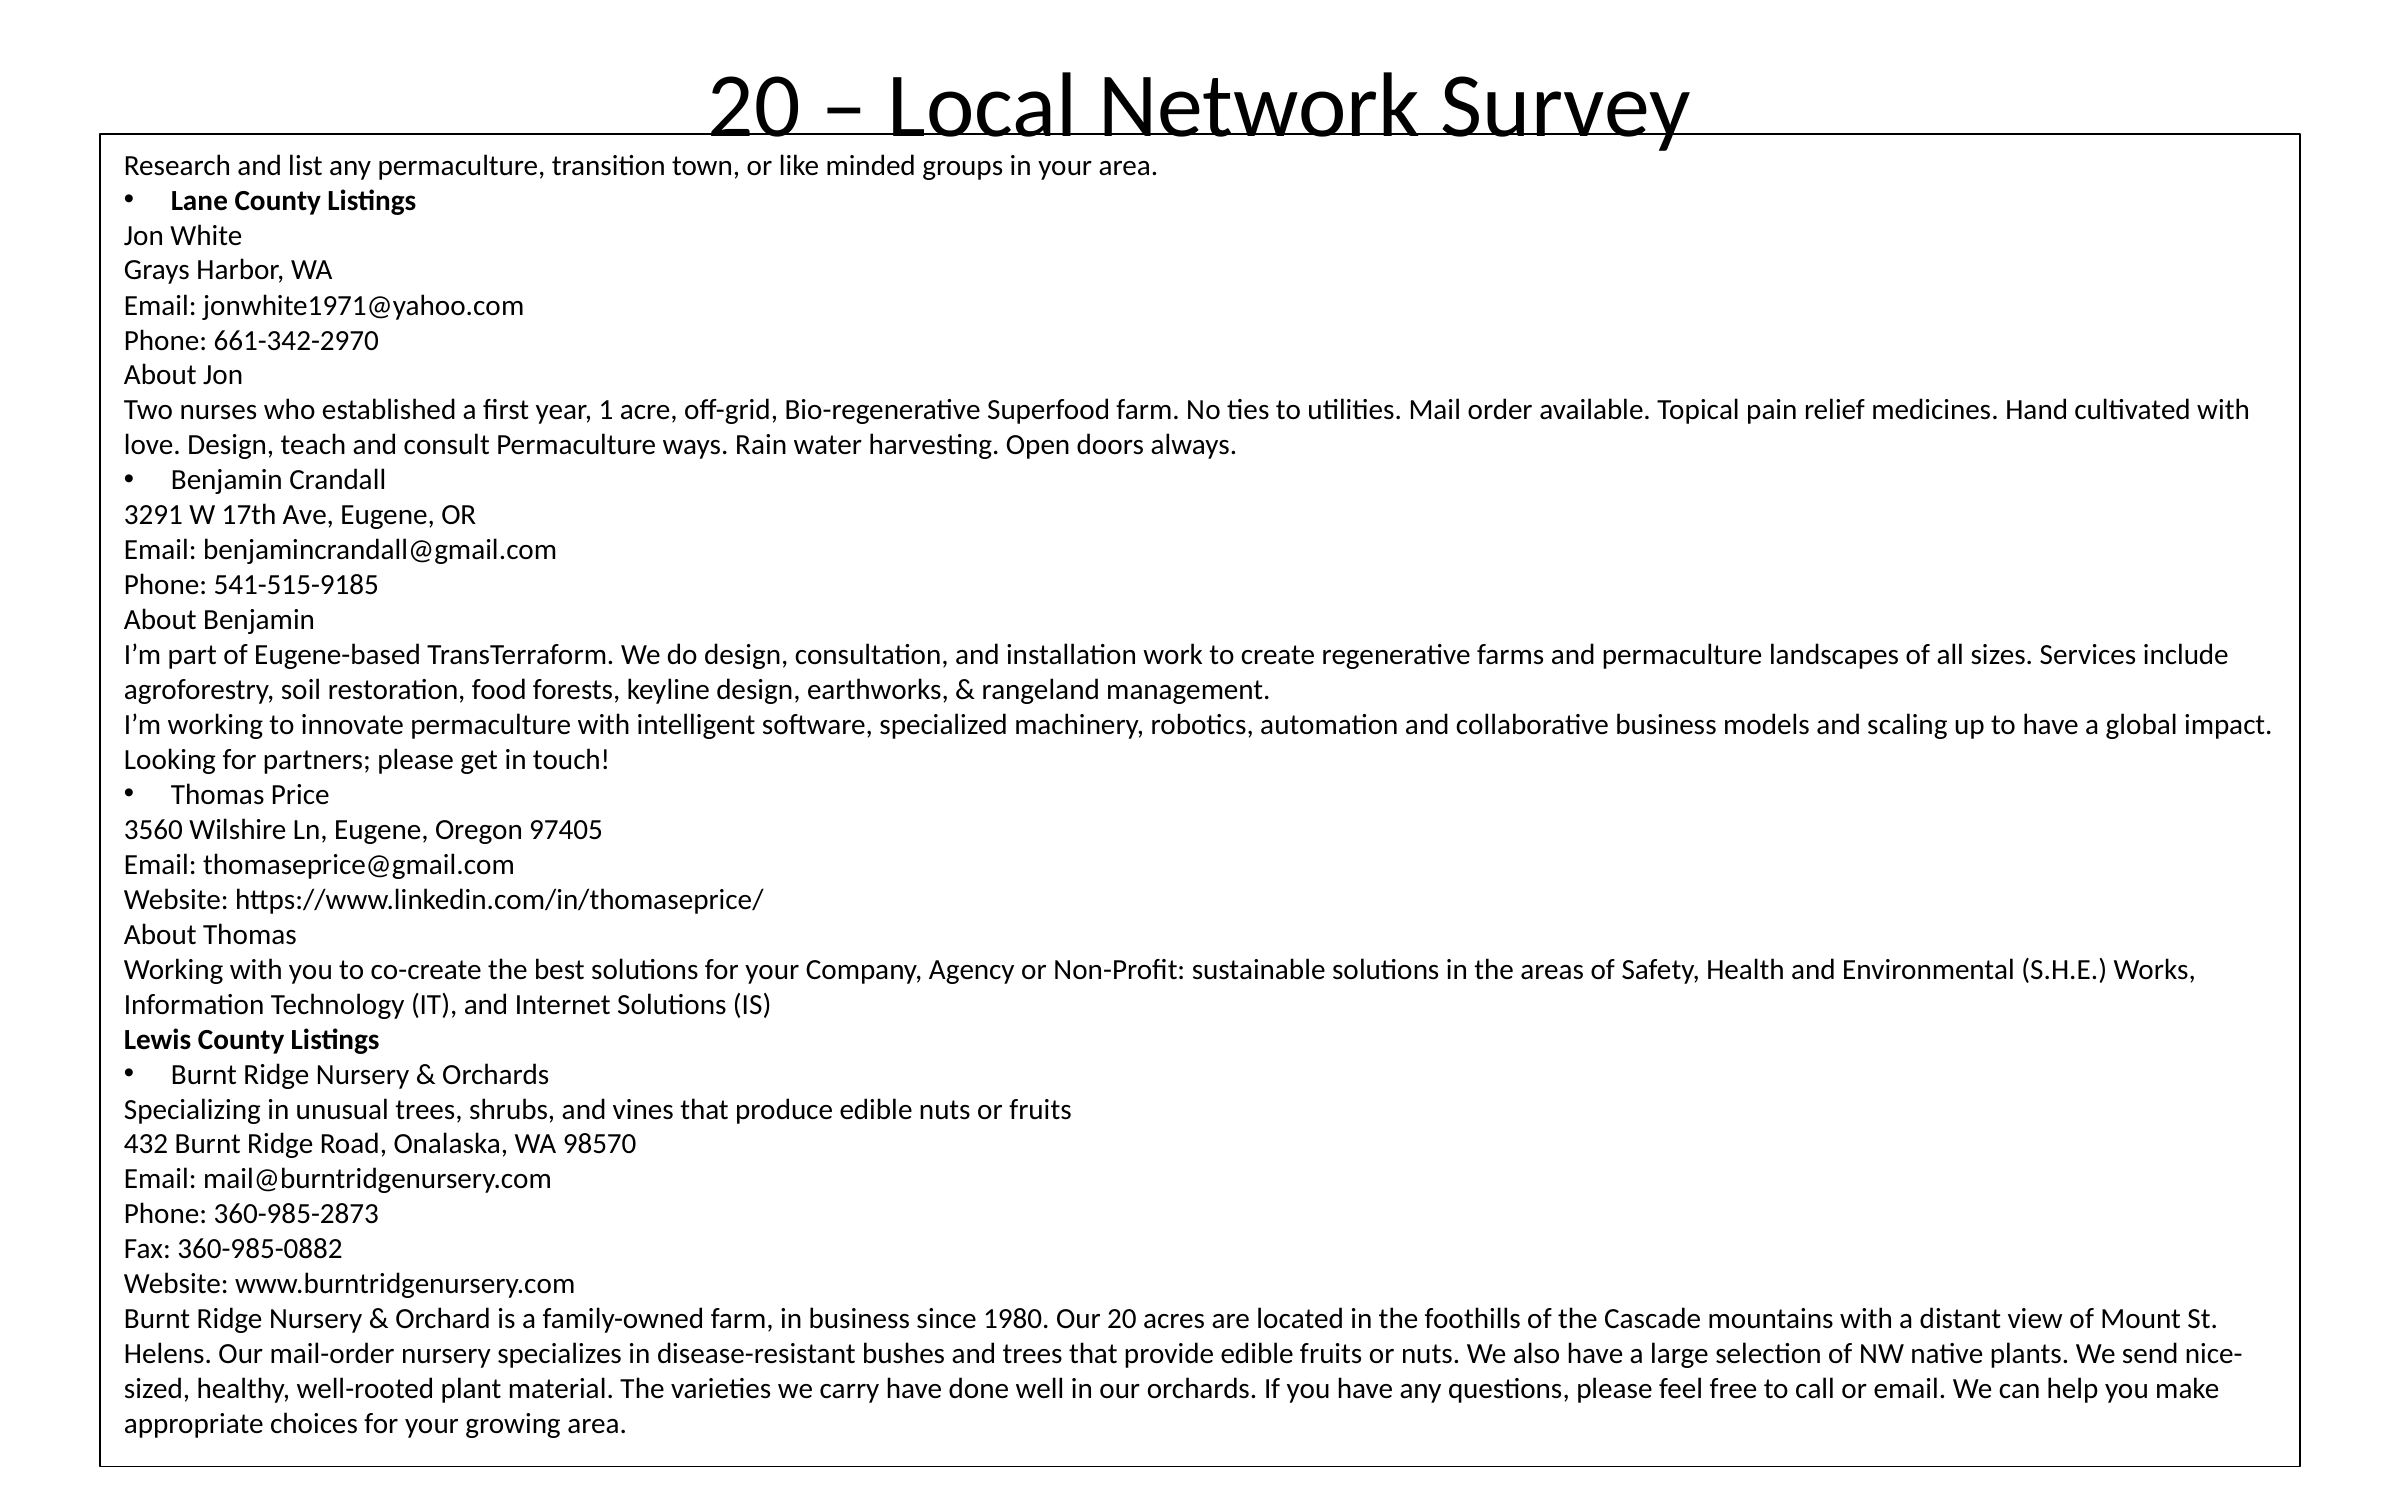

20 – Local Network Survey
Research and list any permaculture, transition town, or like minded groups in your area.
​Lane County Listings
Jon White
Grays Harbor, WA
Email: jonwhite1971@yahoo.com
Phone: 661-342-2970
About Jon
Two nurses who established a first year, 1 acre, off-grid, Bio-regenerative Superfood farm. No ties to utilities. Mail order available. Topical pain relief medicines. Hand cultivated with love. Design, teach and consult Permaculture ways. Rain water harvesting. Open doors always.
Benjamin Crandall
3291 W 17th Ave, Eugene, OR
Email: benjamincrandall@gmail.com
Phone: 541-515-9185
About Benjamin
I’m part of Eugene-based TransTerraform. We do design, consultation, and installation work to create regenerative farms and permaculture landscapes of all sizes. Services include agroforestry, soil restoration, food forests, keyline design, earthworks, & rangeland management.
I’m working to innovate permaculture with intelligent software, specialized machinery, robotics, automation and collaborative business models and scaling up to have a global impact. Looking for partners; please get in touch!
Thomas Price
3560 Wilshire Ln, Eugene, Oregon 97405
Email: thomaseprice@gmail.com
Website: https://www.linkedin.com/in/thomaseprice/
About Thomas
Working with you to co-create the best solutions for your Company, Agency or Non-Profit: sustainable solutions in the areas of Safety, Health and Environmental (S.H.E.) Works, Information Technology (IT), and Internet Solutions (IS)
Lewis County Listings
Burnt Ridge Nursery & Orchards
Specializing in unusual trees, shrubs, and vines that produce edible nuts or fruits
432 Burnt Ridge Road, Onalaska, WA 98570
Email: mail@burntridgenursery.com
Phone: 360-985-2873
Fax: 360-985-0882
Website: www.burntridgenursery.com
Burnt Ridge Nursery & Orchard is a family-owned farm, in business since 1980. Our 20 acres are located in the foothills of the Cascade mountains with a distant view of Mount St. Helens. Our mail-order nursery specializes in disease-resistant bushes and trees that provide edible fruits or nuts. We also have a large selection of NW native plants. We send nice-sized, healthy, well-rooted plant material. The varieties we carry have done well in our orchards. If you have any questions, please feel free to call or email. We can help you make appropriate choices for your growing area.